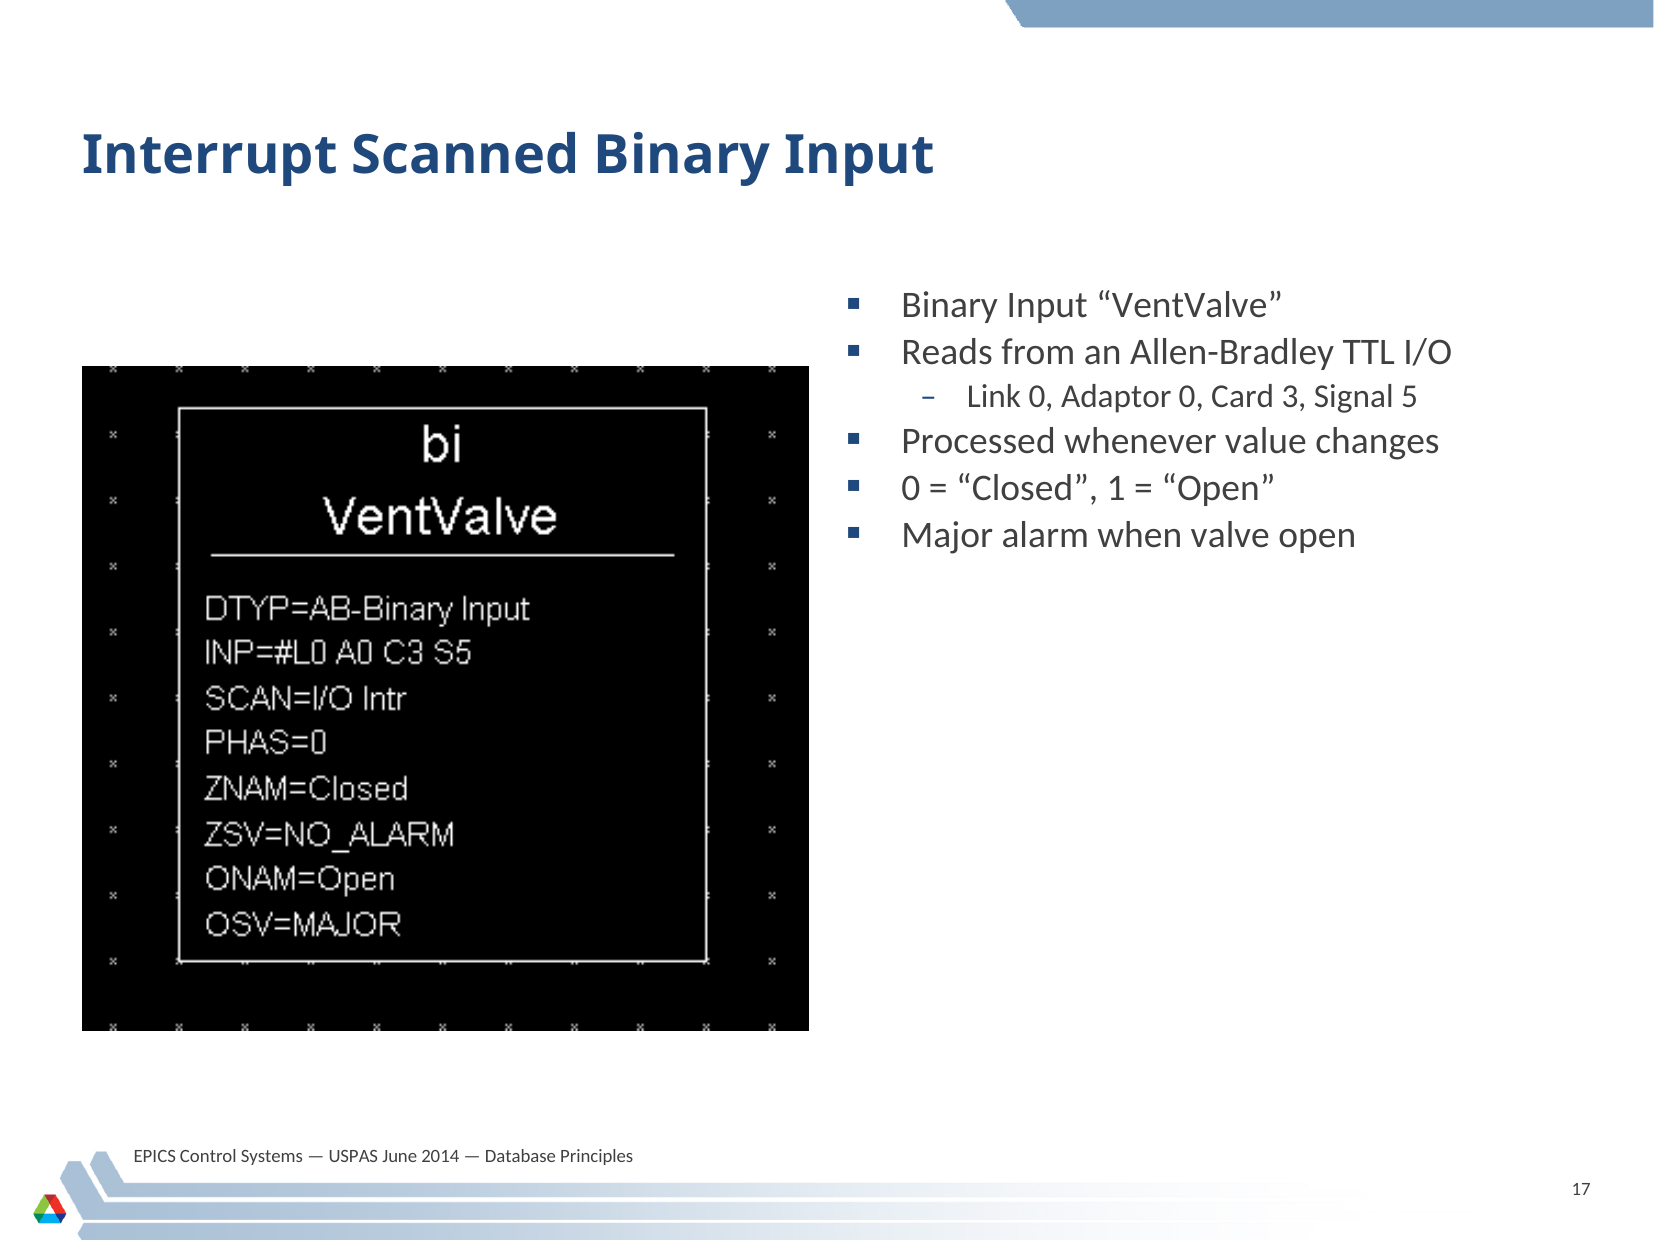

# Interrupt Scanned Binary Input
Binary Input “VentValve”
Reads from an Allen-Bradley TTL I/O
Link 0, Adaptor 0, Card 3, Signal 5
Processed whenever value changes
0 = “Closed”, 1 = “Open”
Major alarm when valve open
EPICS Control Systems — USPAS June 2014 — Database Principles
17